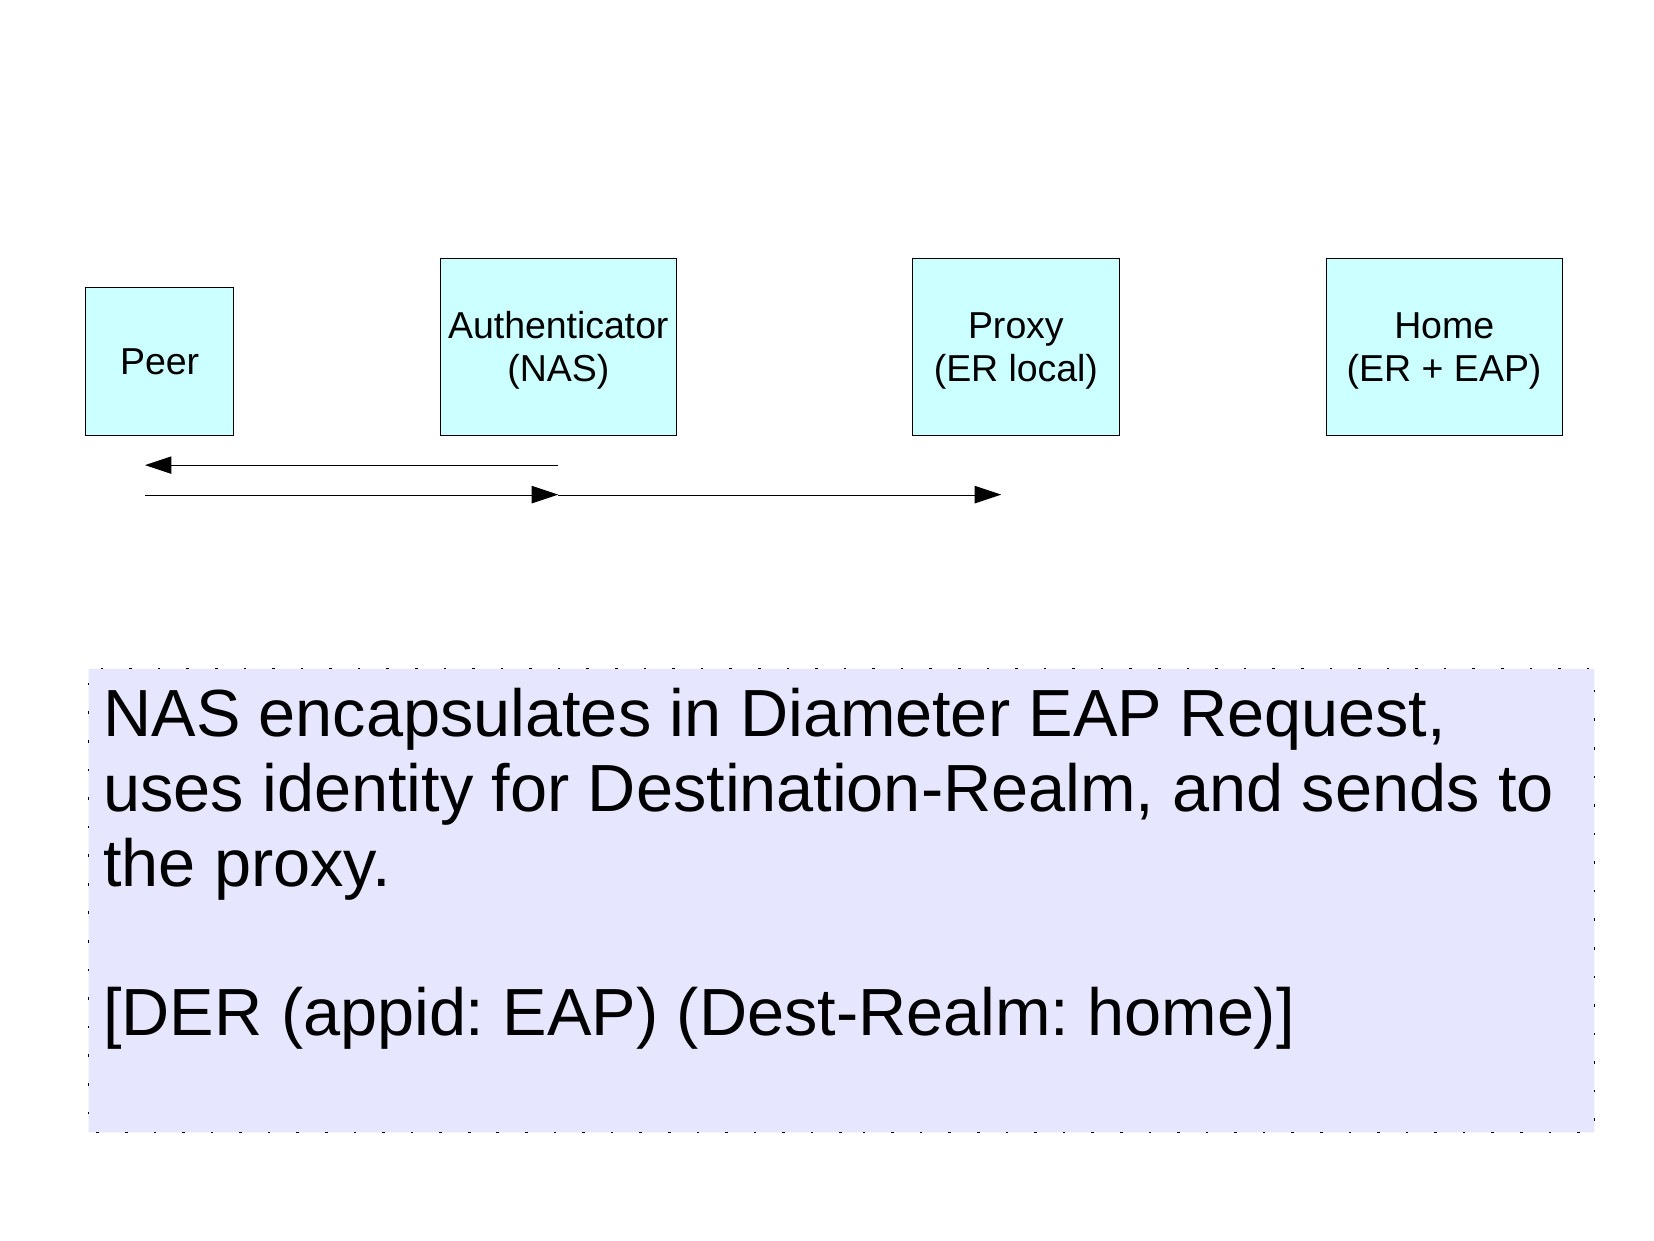

Authenticator
(NAS)
Proxy
(ER local)
Home
(ER + EAP)
Peer
NAS encapsulates in Diameter EAP Request, uses identity for Destination-Realm, and sends to the proxy.
[DER (appid: EAP) (Dest-Realm: home)]